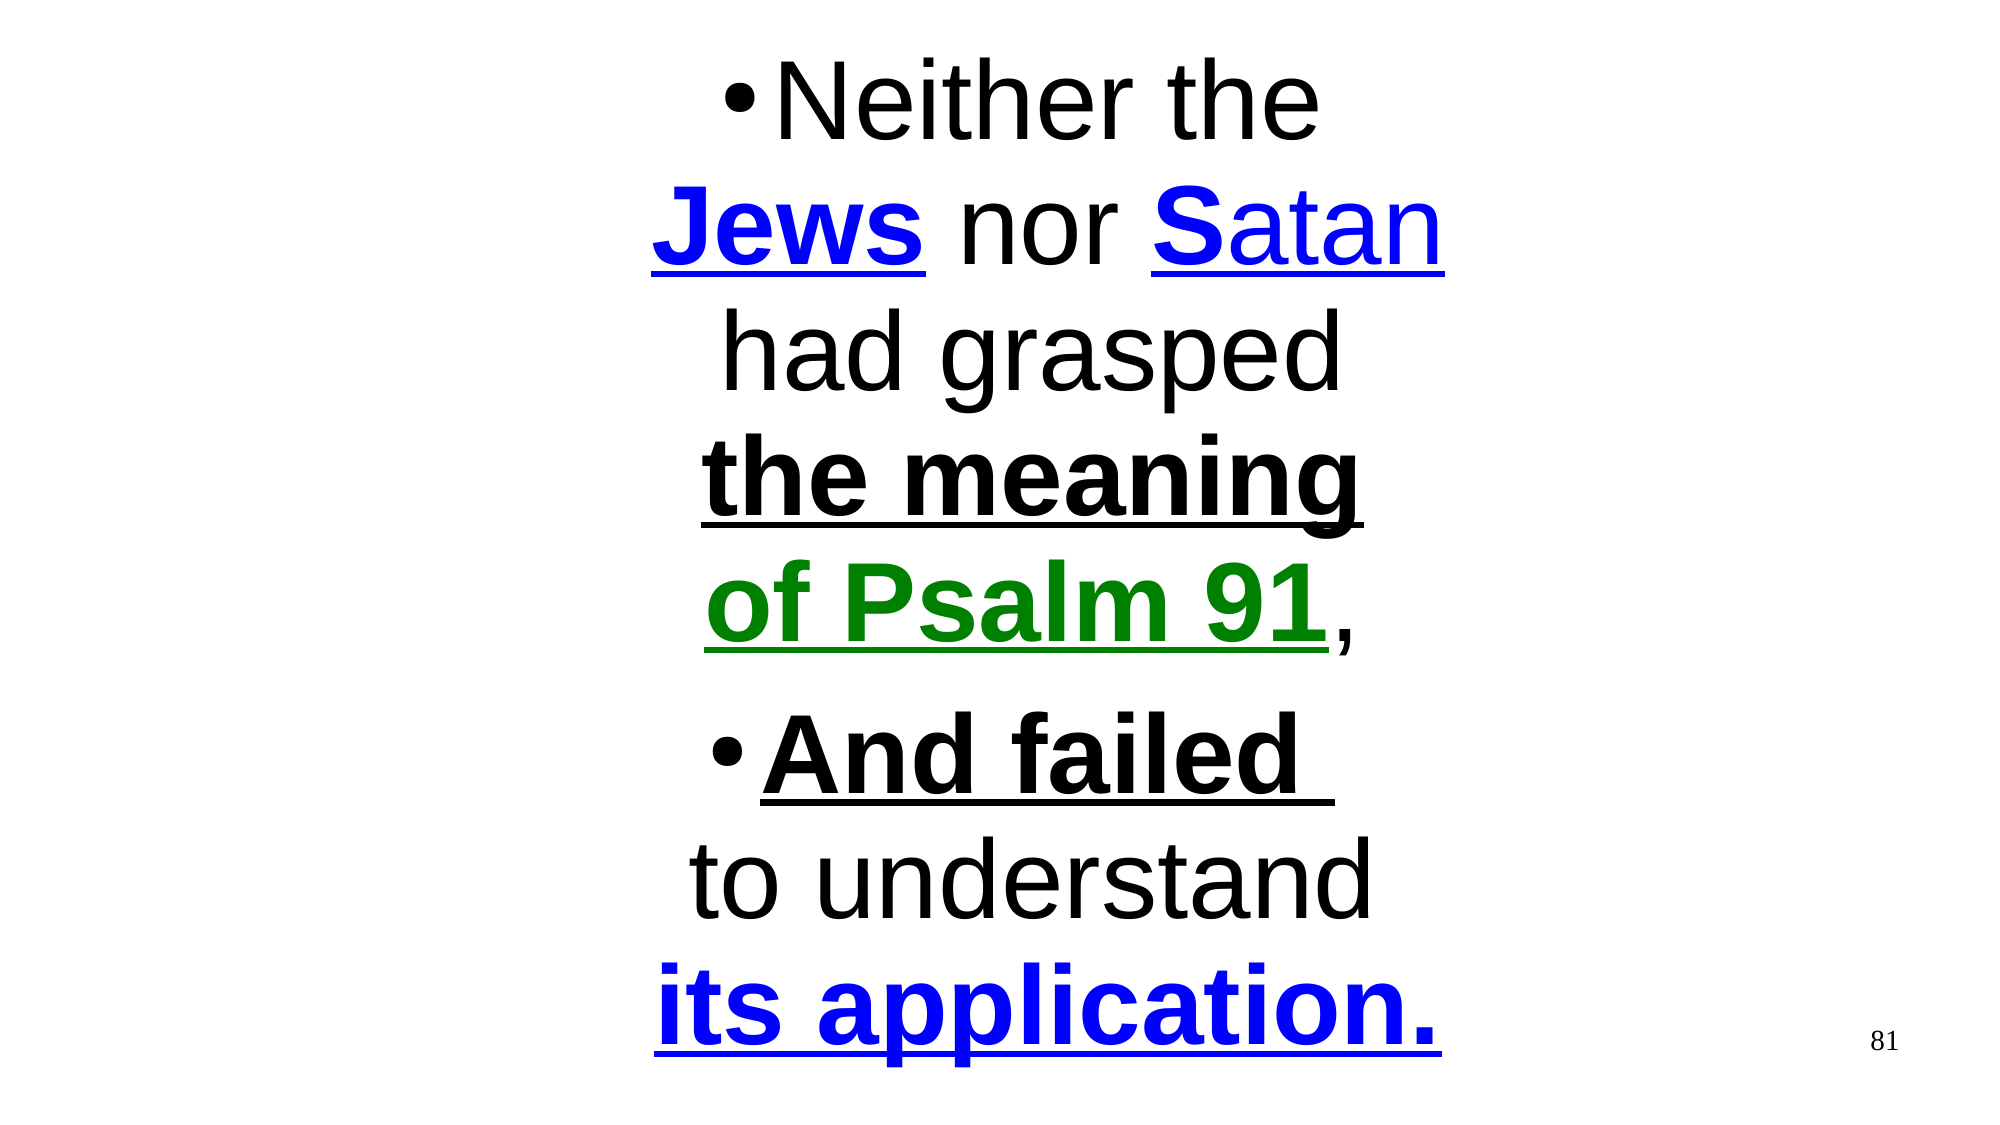

# Neither the Jews nor Satan had grasped the meaning of Psalm 91,
And failed
to understand
its application.
81